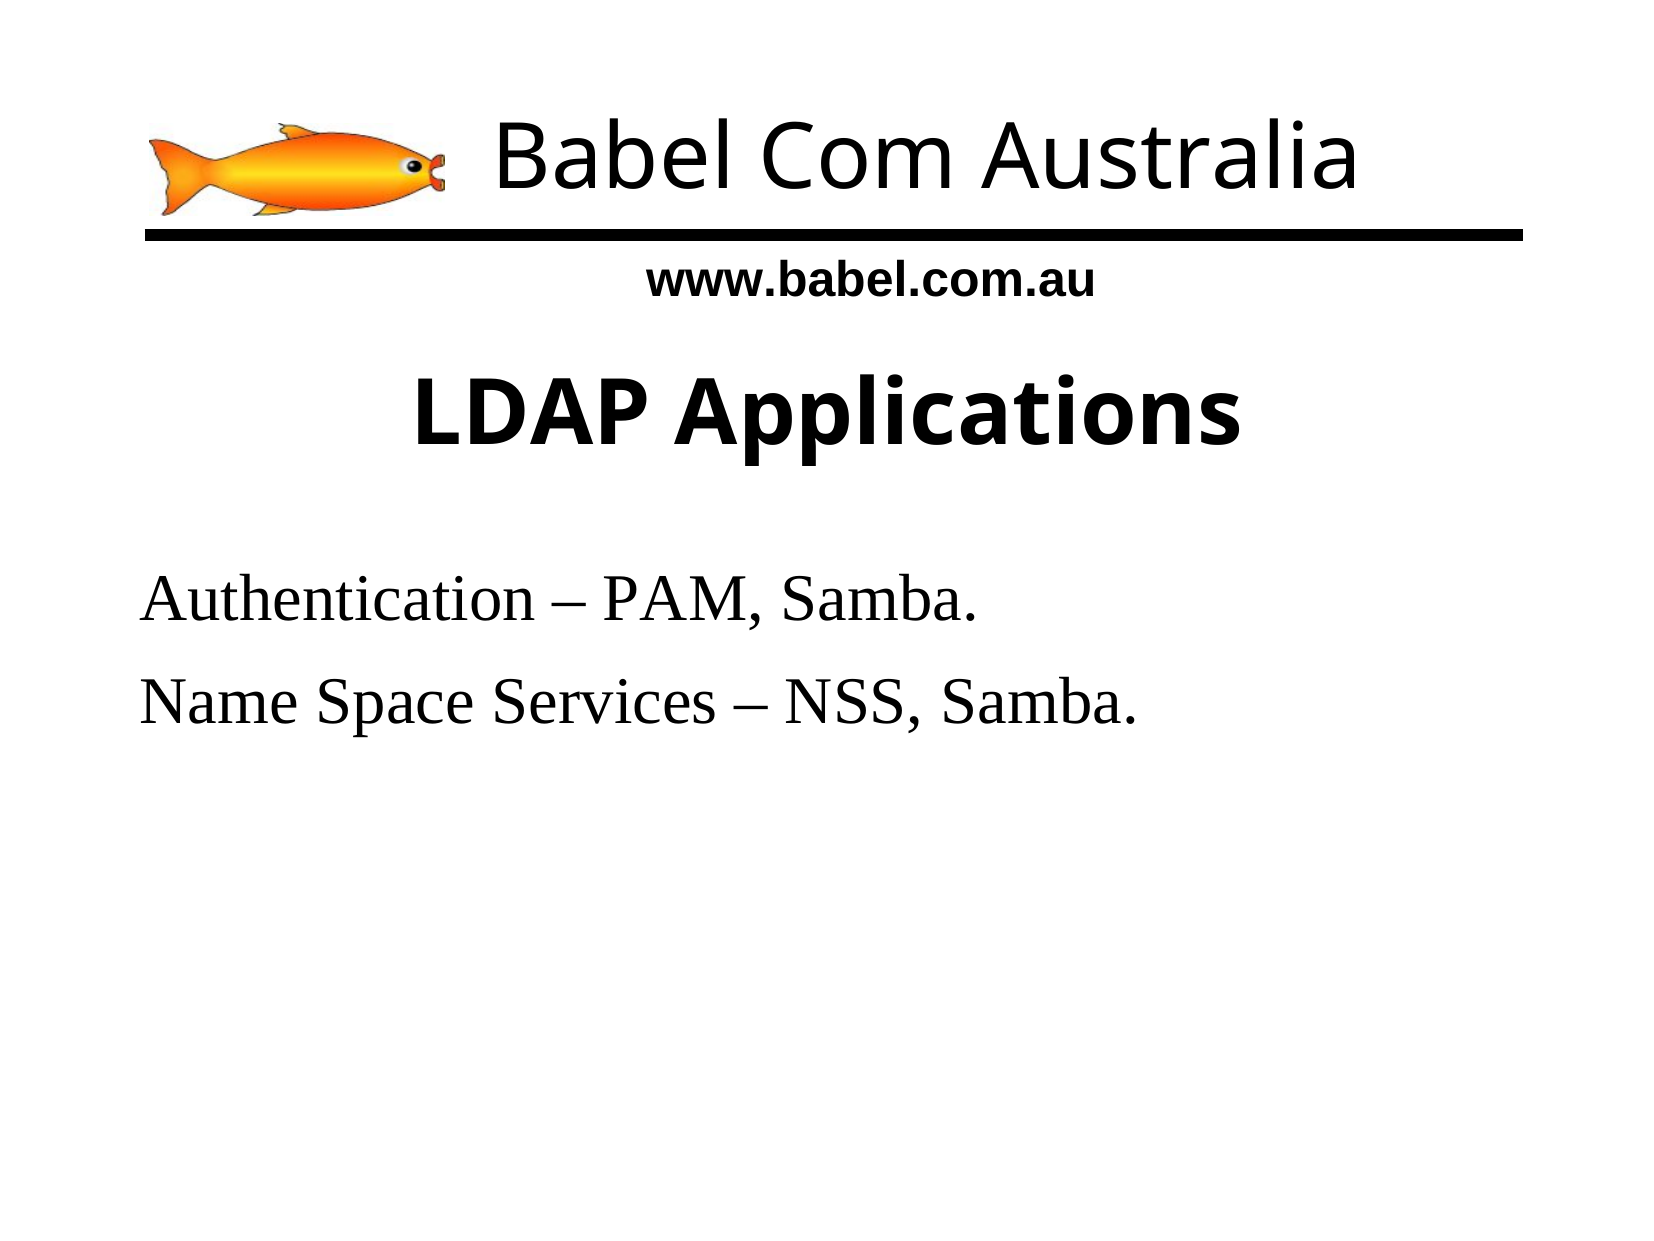

# LDAP Applications
Authentication – PAM, Samba.
Name Space Services – NSS, Samba.